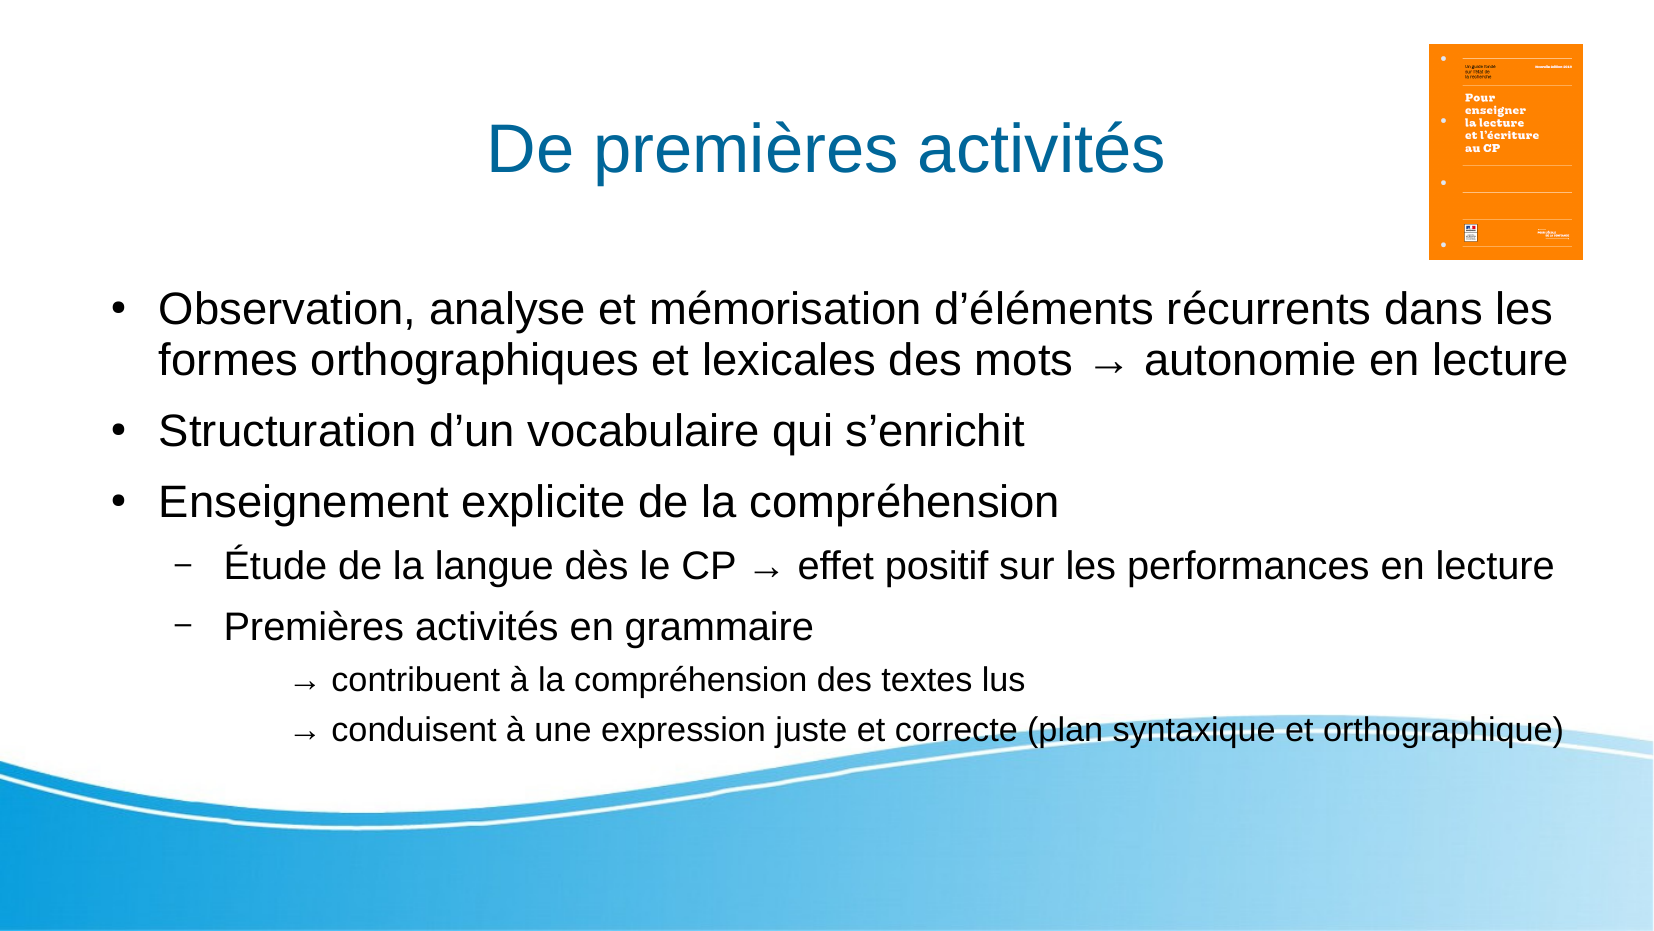

# De premières activités
Observation, analyse et mémorisation d’éléments récurrents dans les formes orthographiques et lexicales des mots → autonomie en lecture
Structuration d’un vocabulaire qui s’enrichit
Enseignement explicite de la compréhension
Étude de la langue dès le CP → effet positif sur les performances en lecture
Premières activités en grammaire
→ contribuent à la compréhension des textes lus
→ conduisent à une expression juste et correcte (plan syntaxique et orthographique)